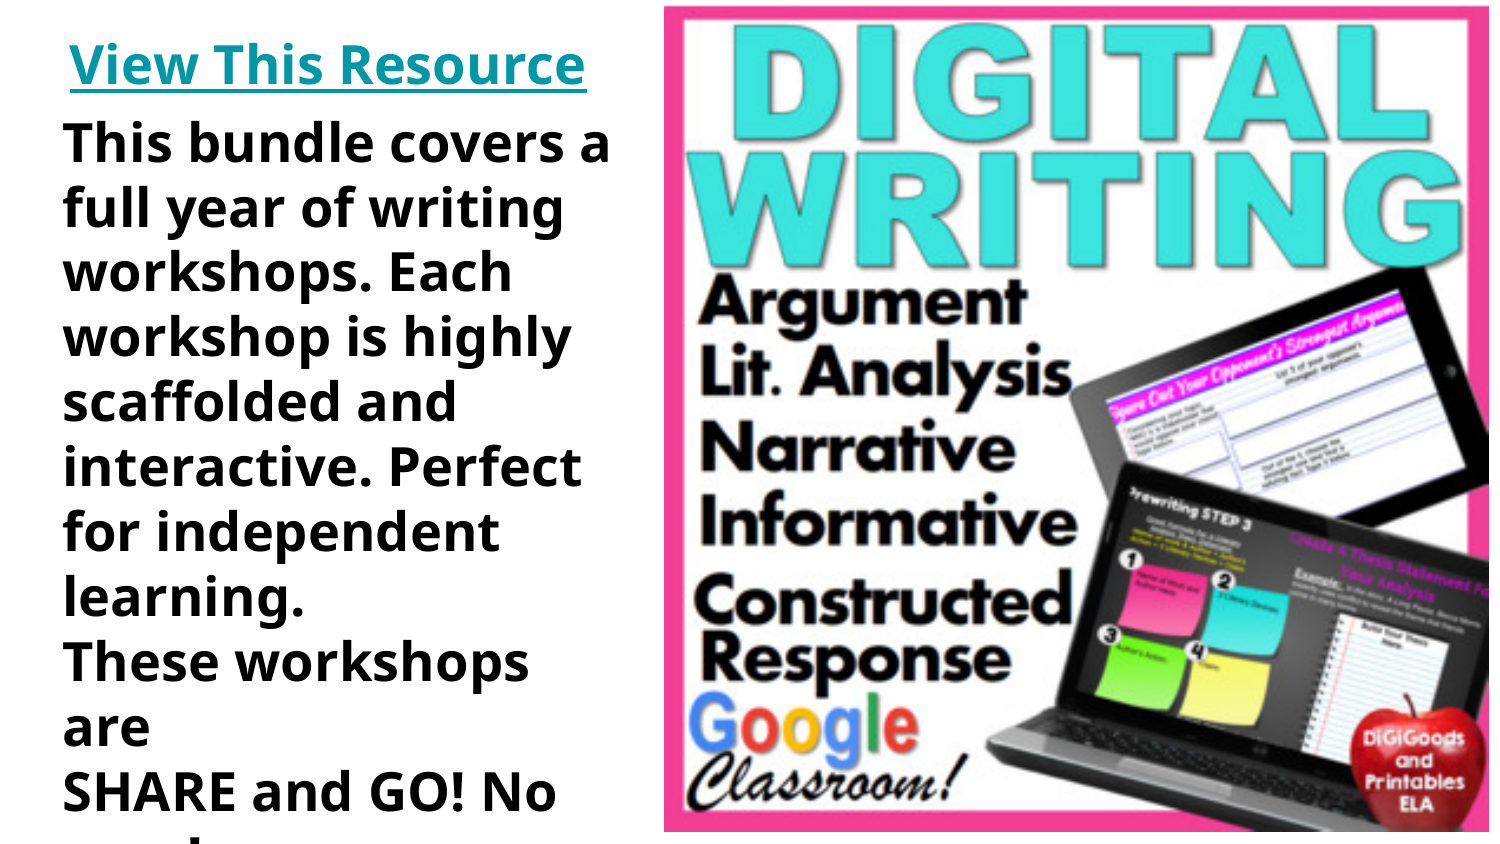

View This Resource
This bundle covers a full year of writing workshops. Each workshop is highly scaffolded and interactive. Perfect for independent learning.
These workshops are
SHARE and GO! No prep!
Great for distance learning, but also fabulous in the classroom.